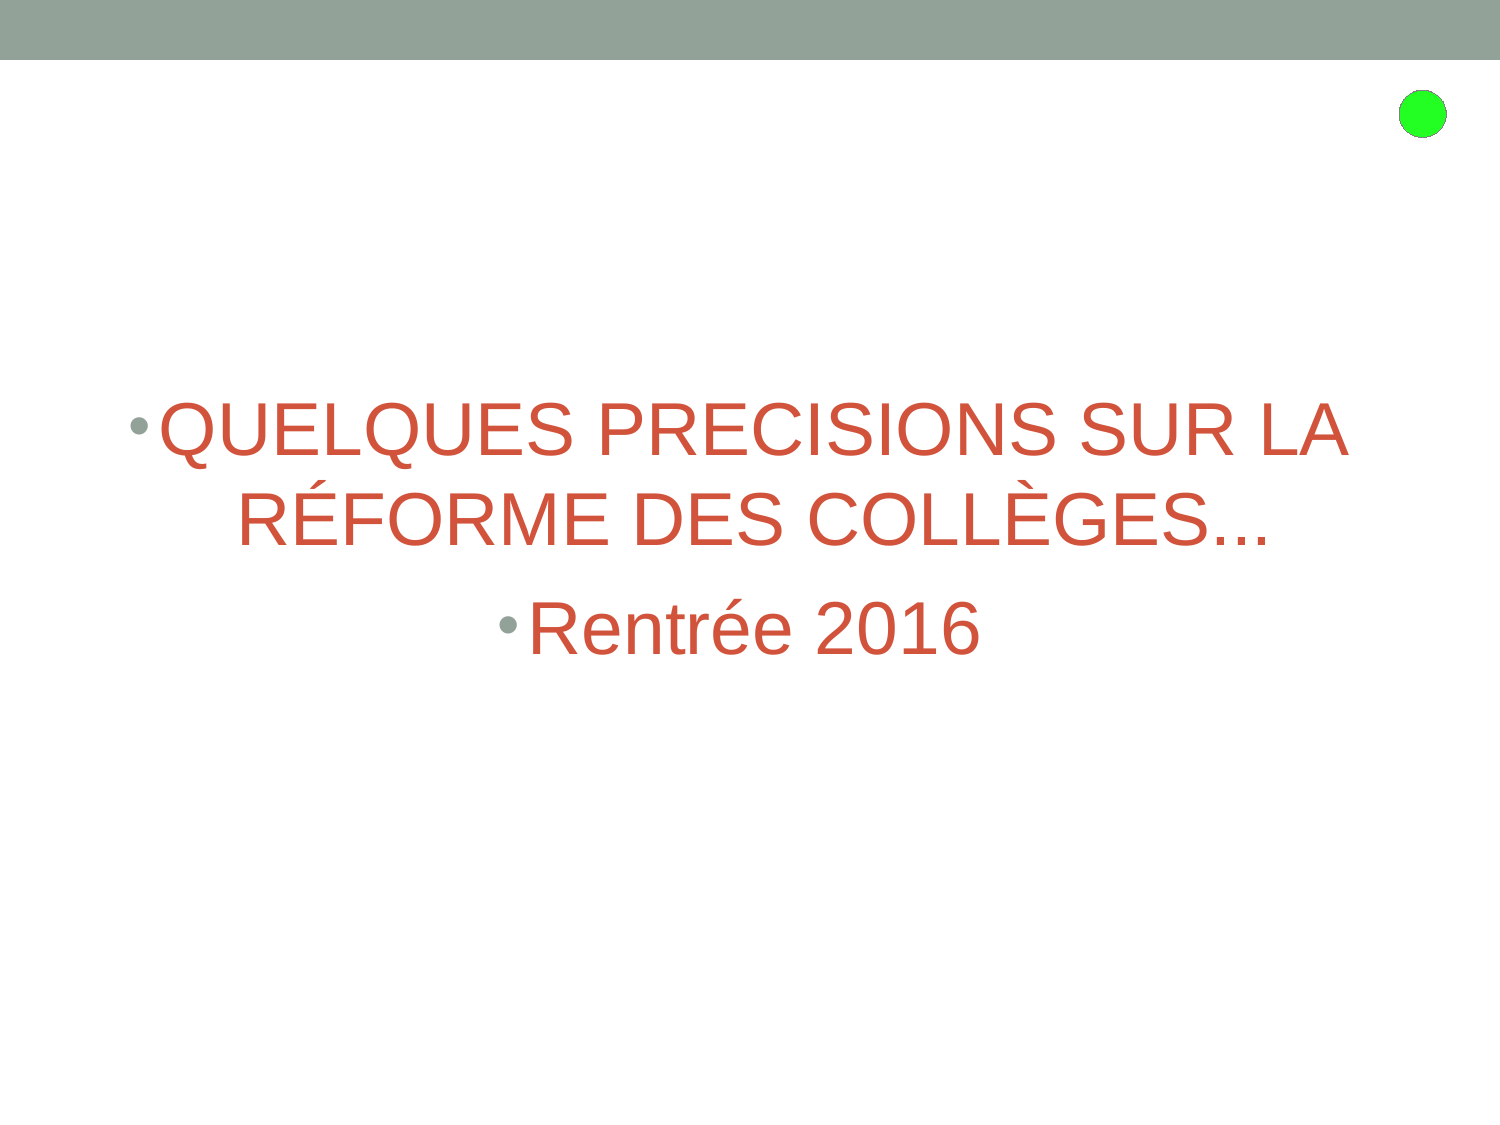

# QUELQUES PRECISIONS SUR LA RÉFORME DES COLLÈGES...
Rentrée 2016